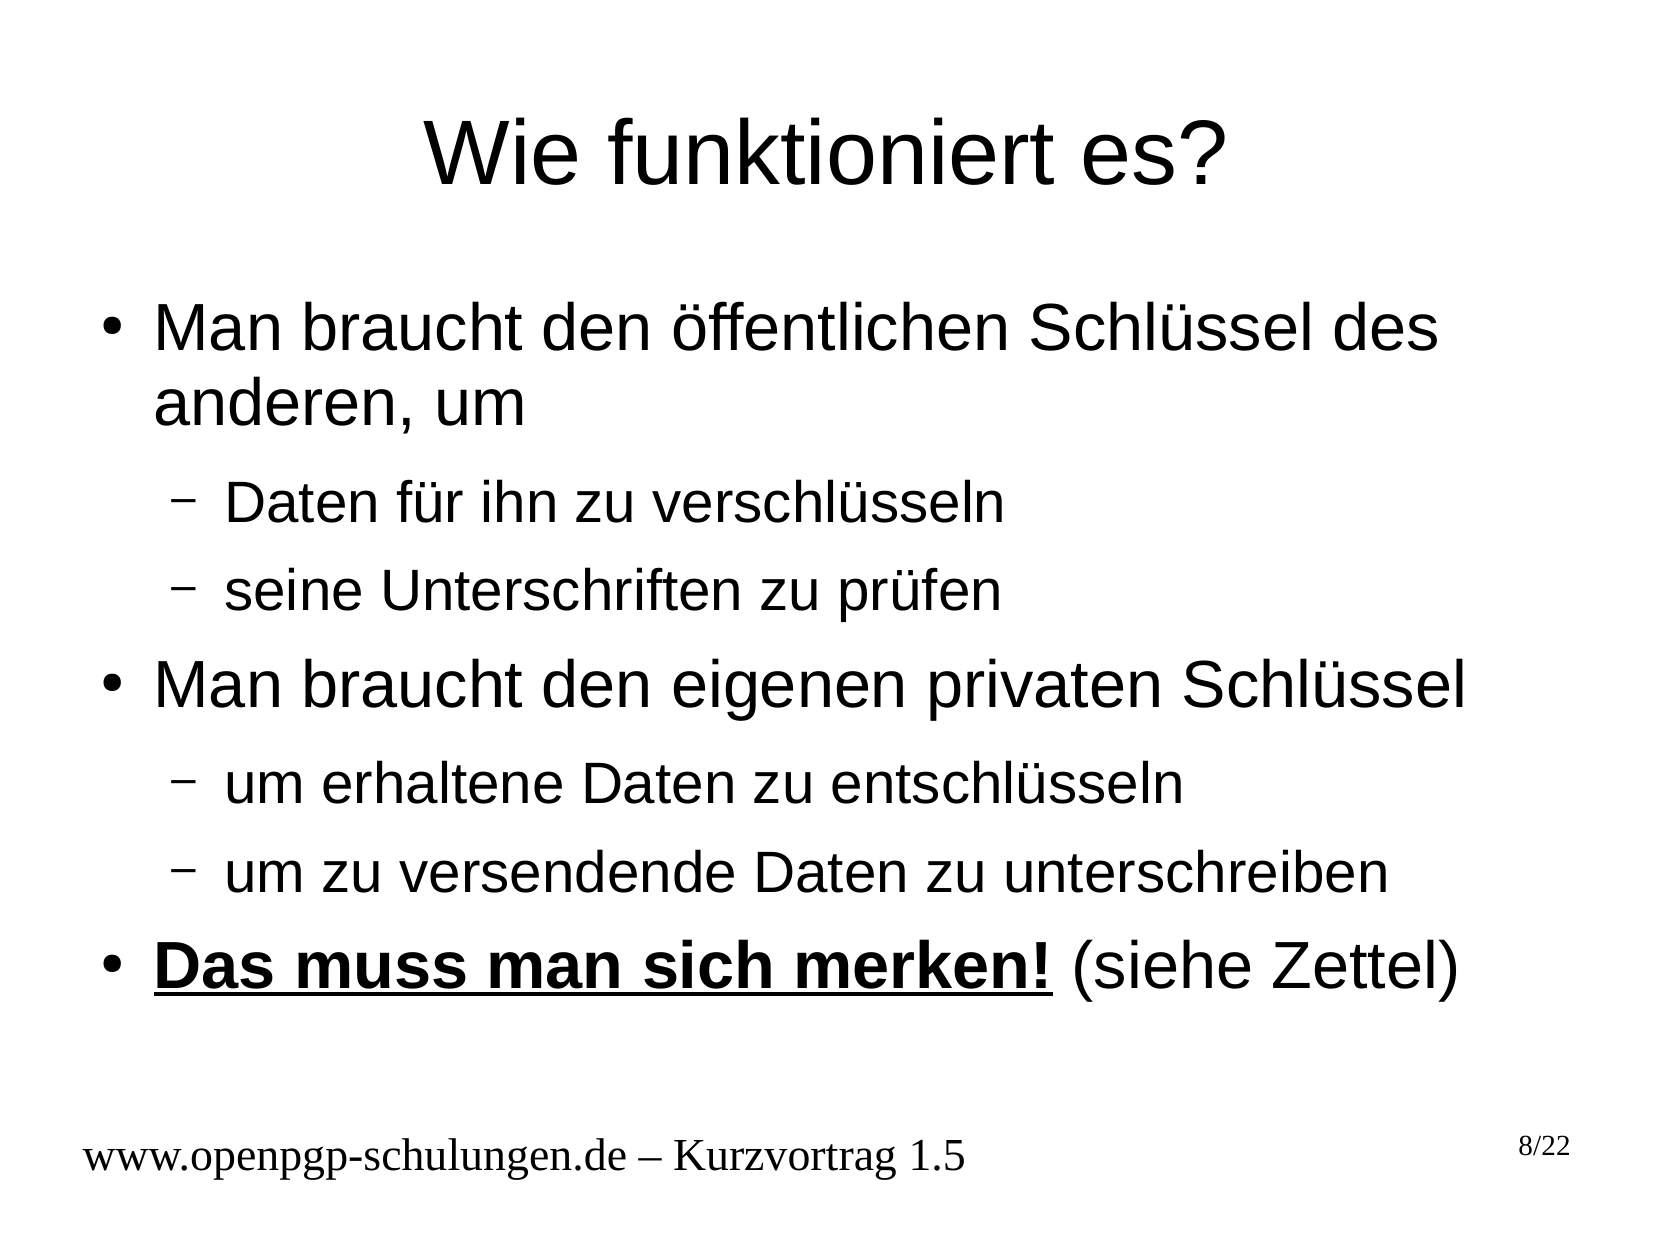

# Wie funktioniert es?
Man braucht den öffentlichen Schlüssel des anderen, um
Daten für ihn zu verschlüsseln
seine Unterschriften zu prüfen
Man braucht den eigenen privaten Schlüssel
um erhaltene Daten zu entschlüsseln
um zu versendende Daten zu unterschreiben
Das muss man sich merken! (siehe Zettel)
8